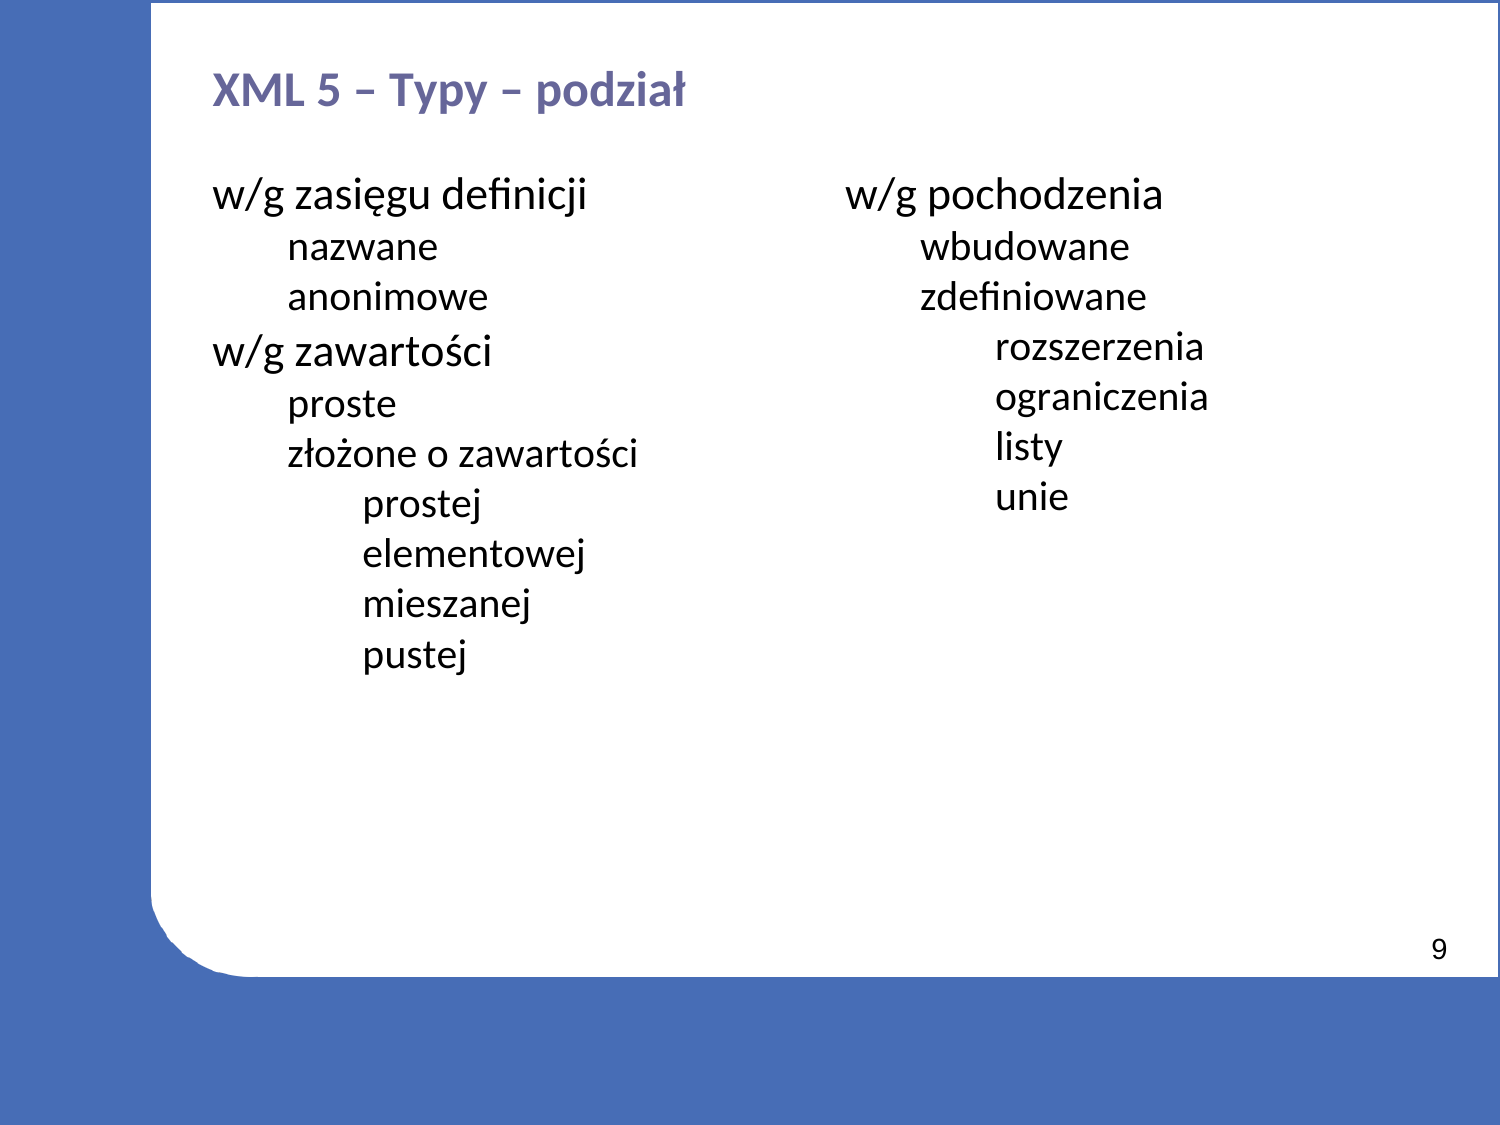

# XML 5 – Typy – podział
w/g zasięgu definicji
nazwane
anonimowe
w/g zawartości
proste
złożone o zawartości
prostej
elementowej
mieszanej
pustej
w/g pochodzenia
wbudowane
zdefiniowane
rozszerzenia
ograniczenia
listy
unie
9